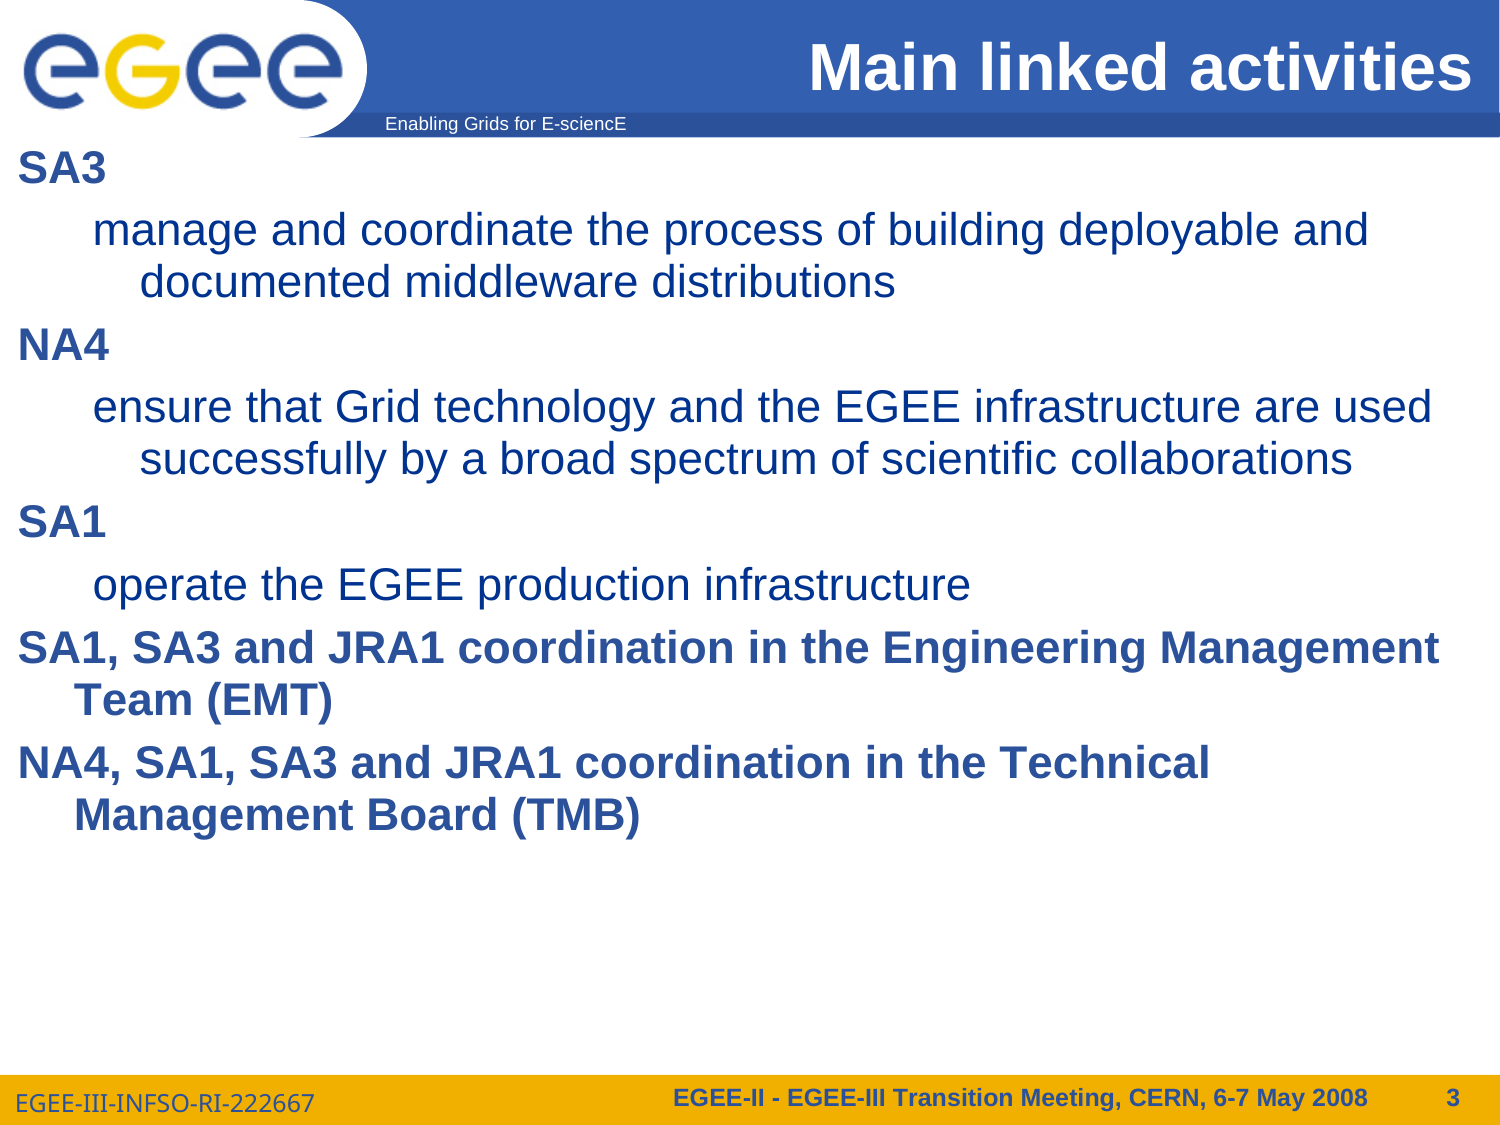

# Main linked activities
SA3
manage and coordinate the process of building deployable and documented middleware distributions
NA4
ensure that Grid technology and the EGEE infrastructure are used successfully by a broad spectrum of scientific collaborations
SA1
operate the EGEE production infrastructure
SA1, SA3 and JRA1 coordination in the Engineering Management Team (EMT)
NA4, SA1, SA3 and JRA1 coordination in the Technical Management Board (TMB)
EGEE-II - EGEE-III Transition Meeting, CERN, 6-7 May 2008
3